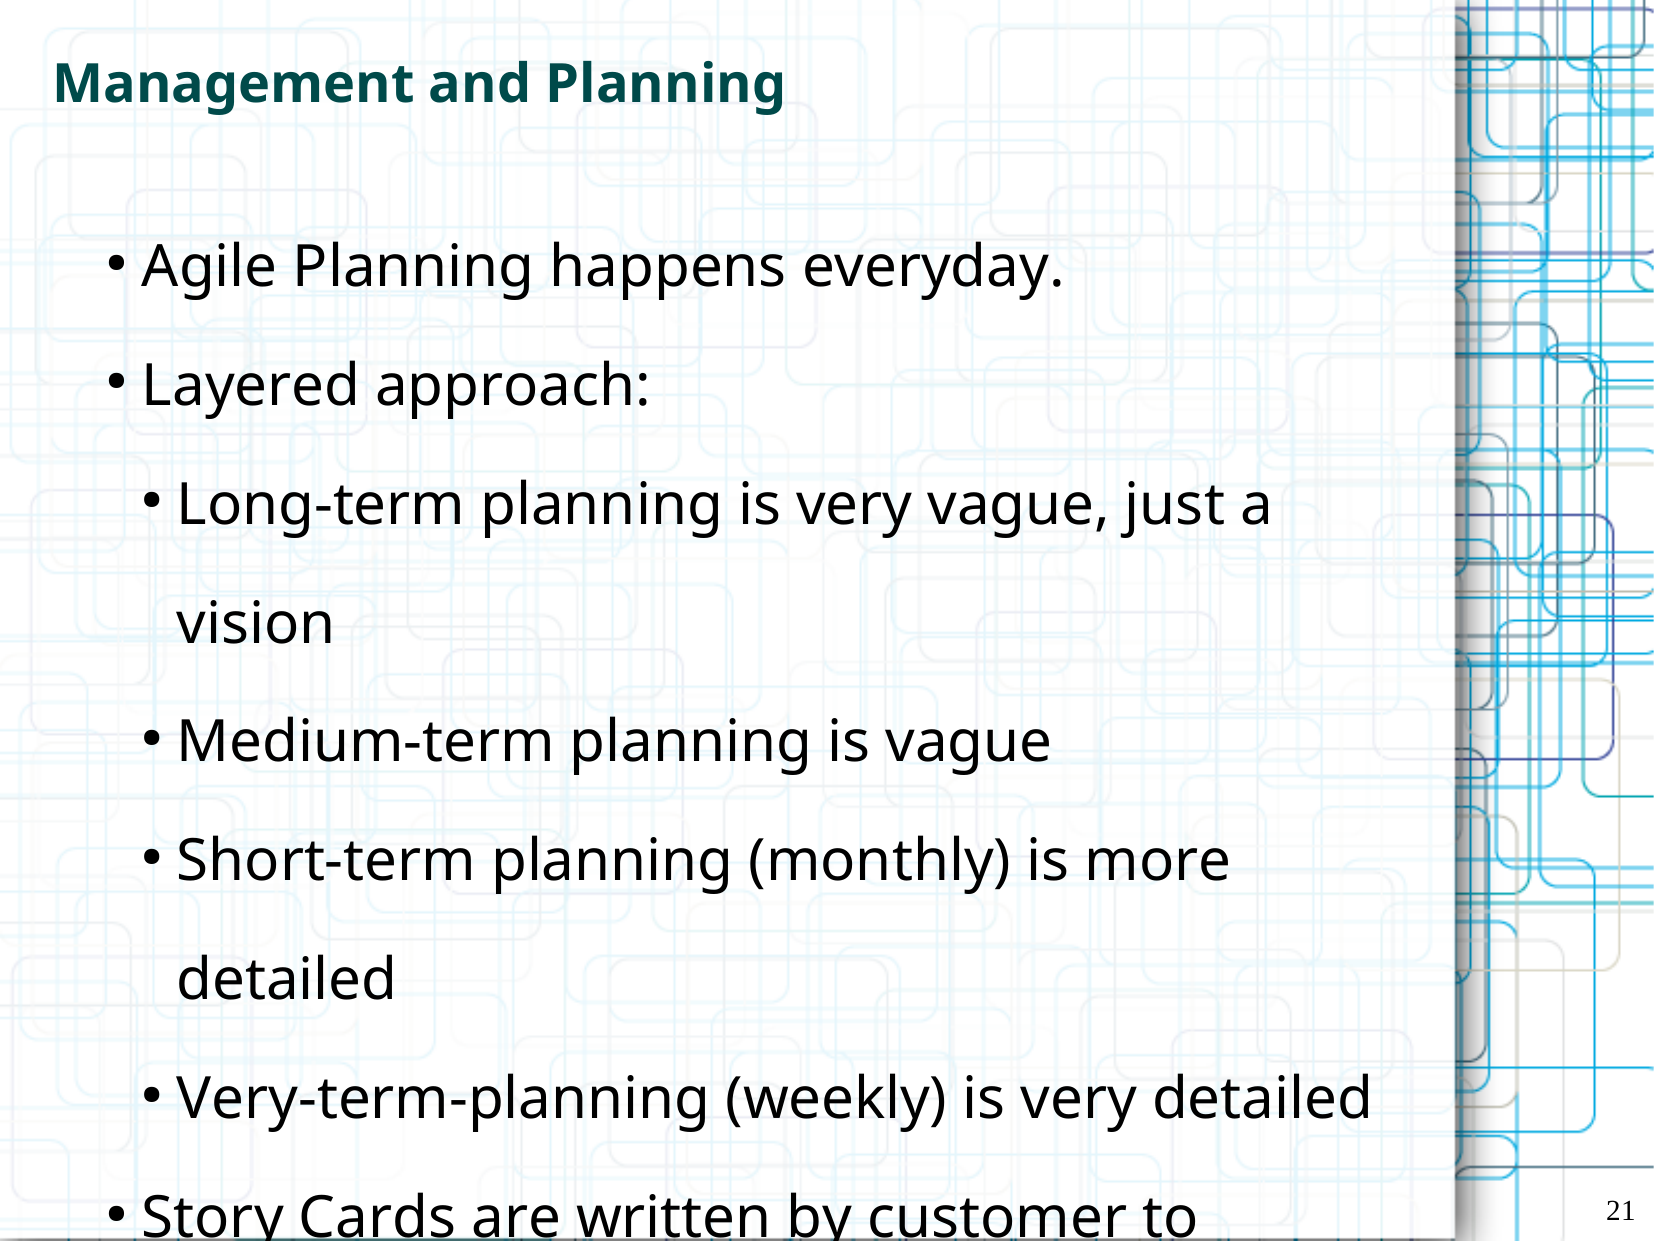

Management and Planning
 Agile Planning happens everyday.
 Layered approach:
Long-term planning is very vague, just a vision
Medium-term planning is vague
Short-term planning (monthly) is more detailed
Very-term-planning (weekly) is very detailed
 Story Cards are written by customer to describe requirements
 On the Back of story cards, developers list the tasks that are required to implement that card
21